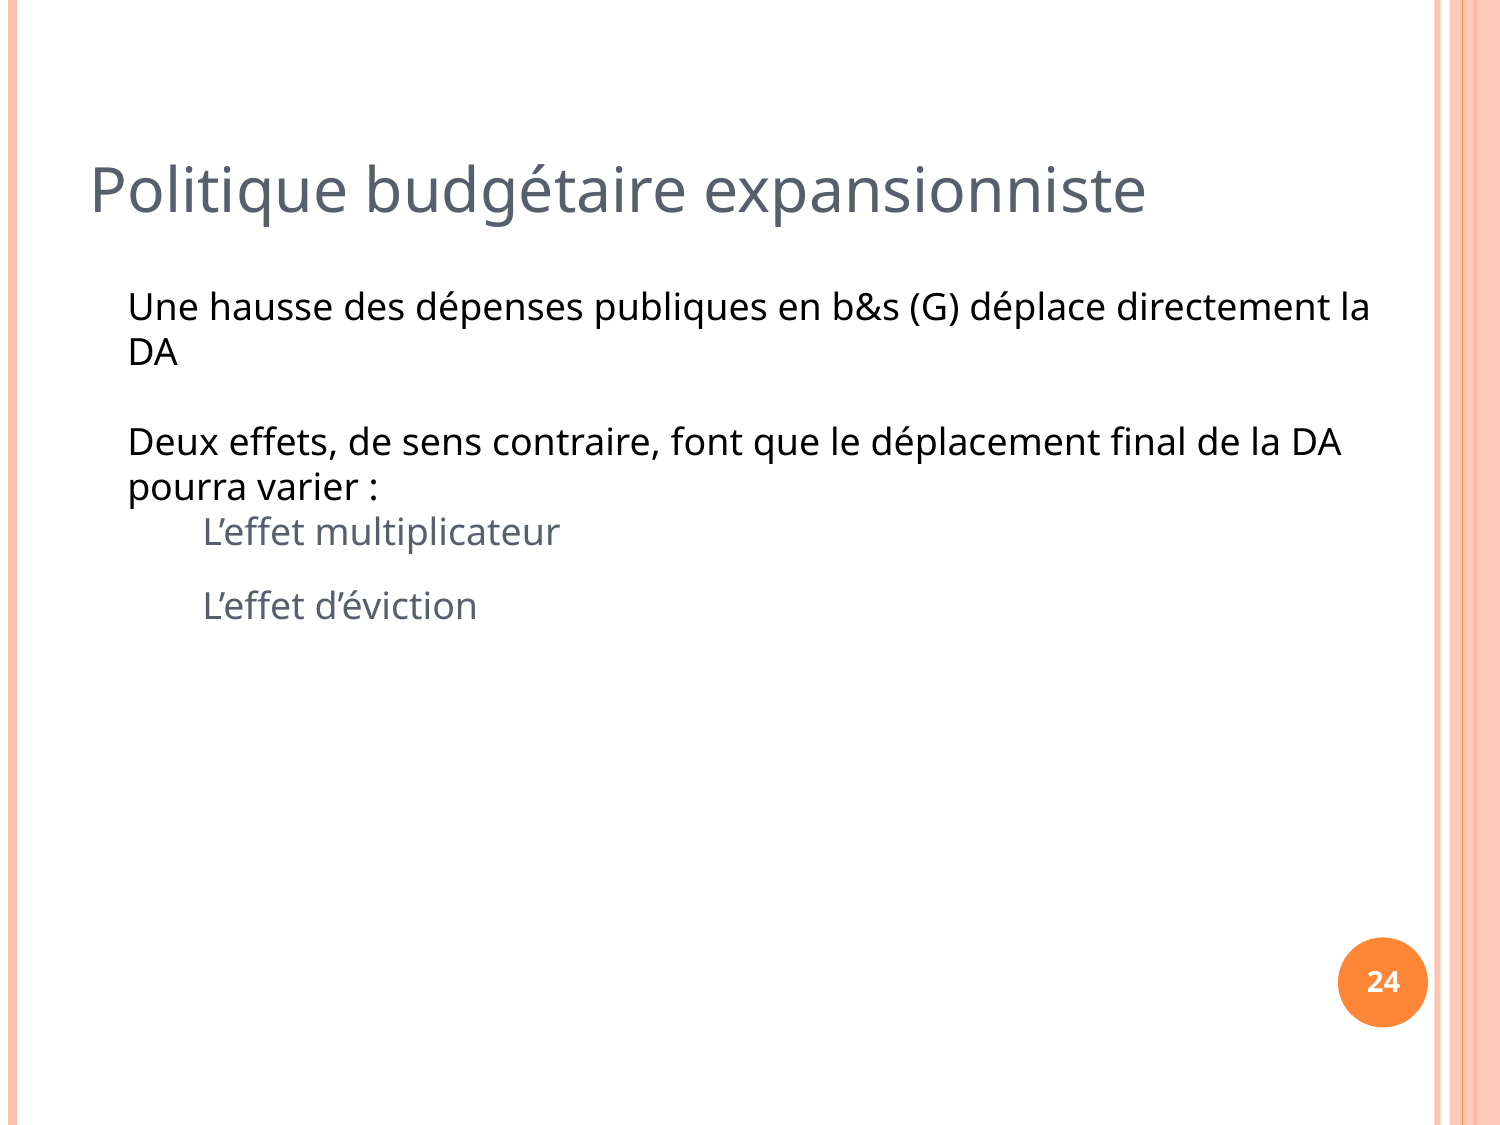

# Politique budgétaire expansionniste
Une hausse des dépenses publiques en b&s (G) déplace directement la DA
Deux effets, de sens contraire, font que le déplacement final de la DA pourra varier :
L’effet multiplicateur
L’effet d’éviction